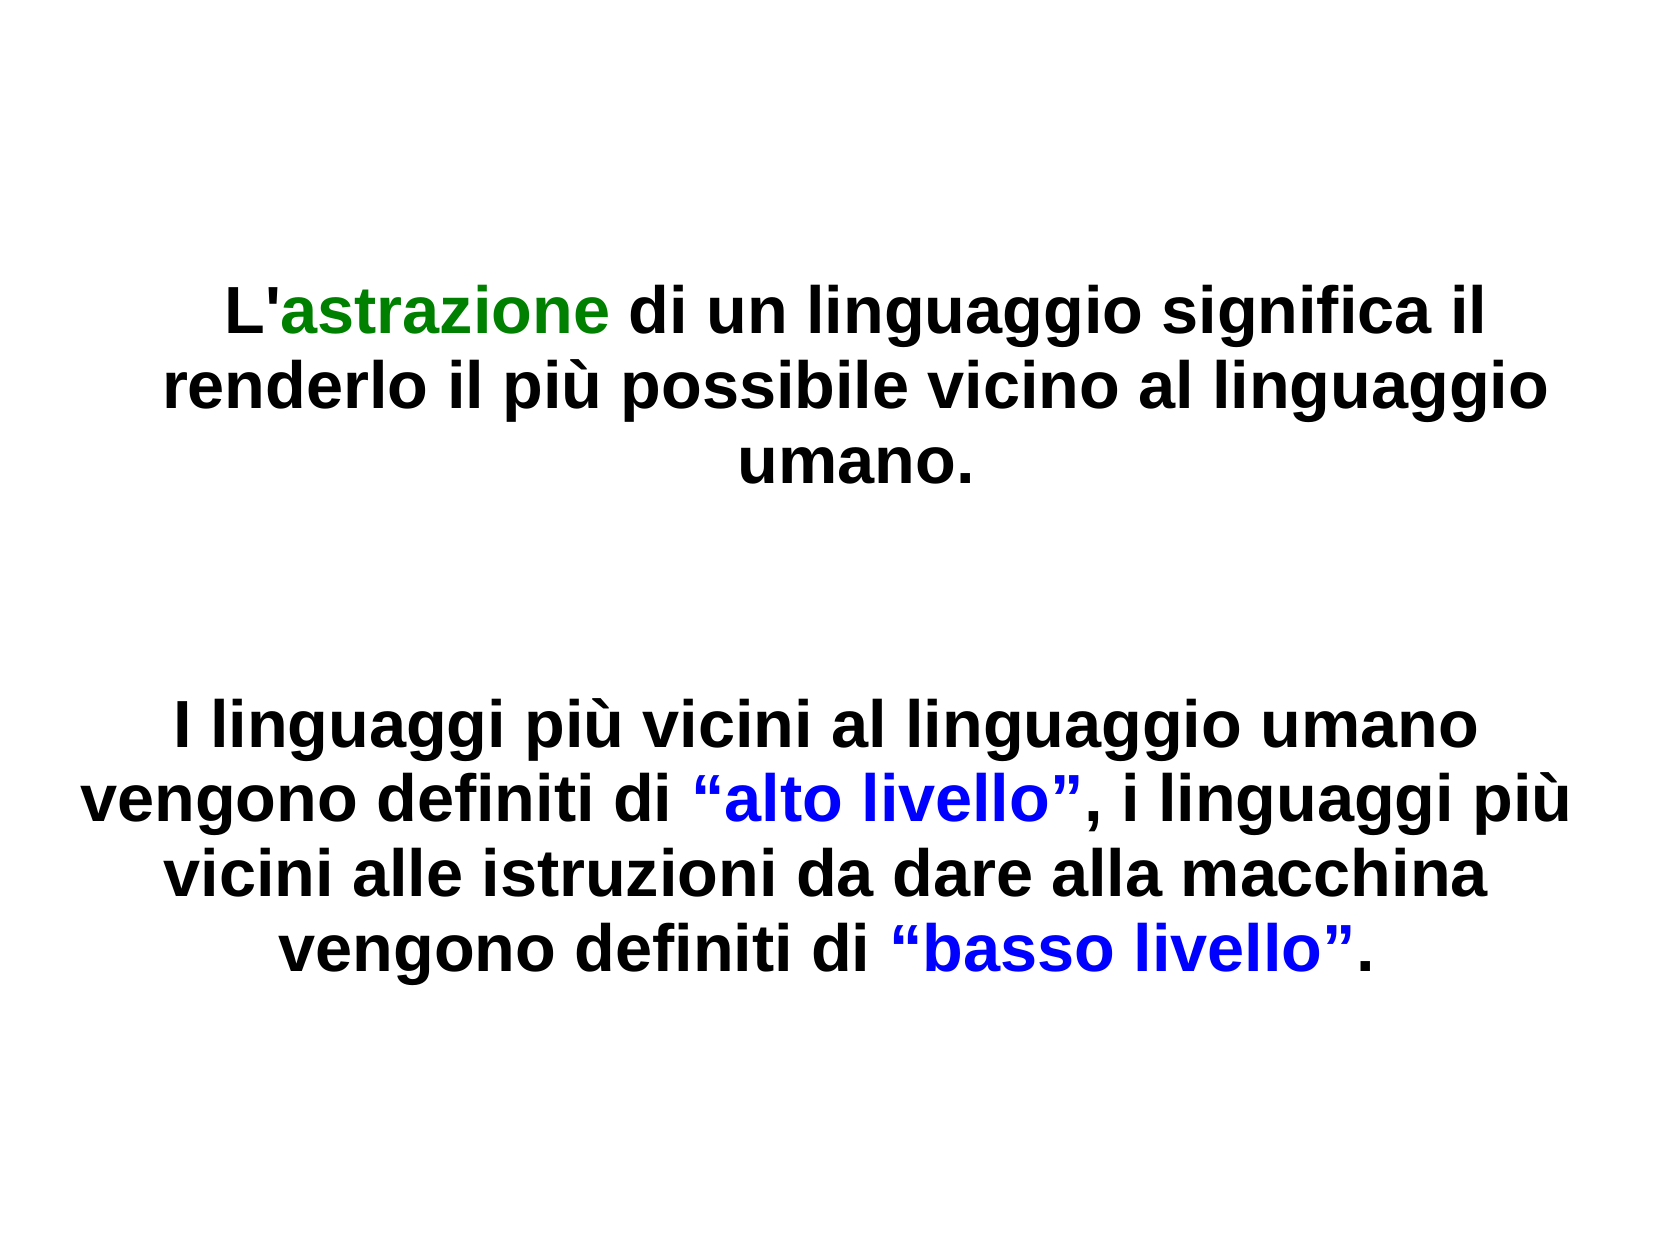

L'astrazione di un linguaggio significa il renderlo il più possibile vicino al linguaggio umano.
I linguaggi più vicini al linguaggio umano vengono definiti di “alto livello”, i linguaggi più vicini alle istruzioni da dare alla macchina vengono definiti di “basso livello”.